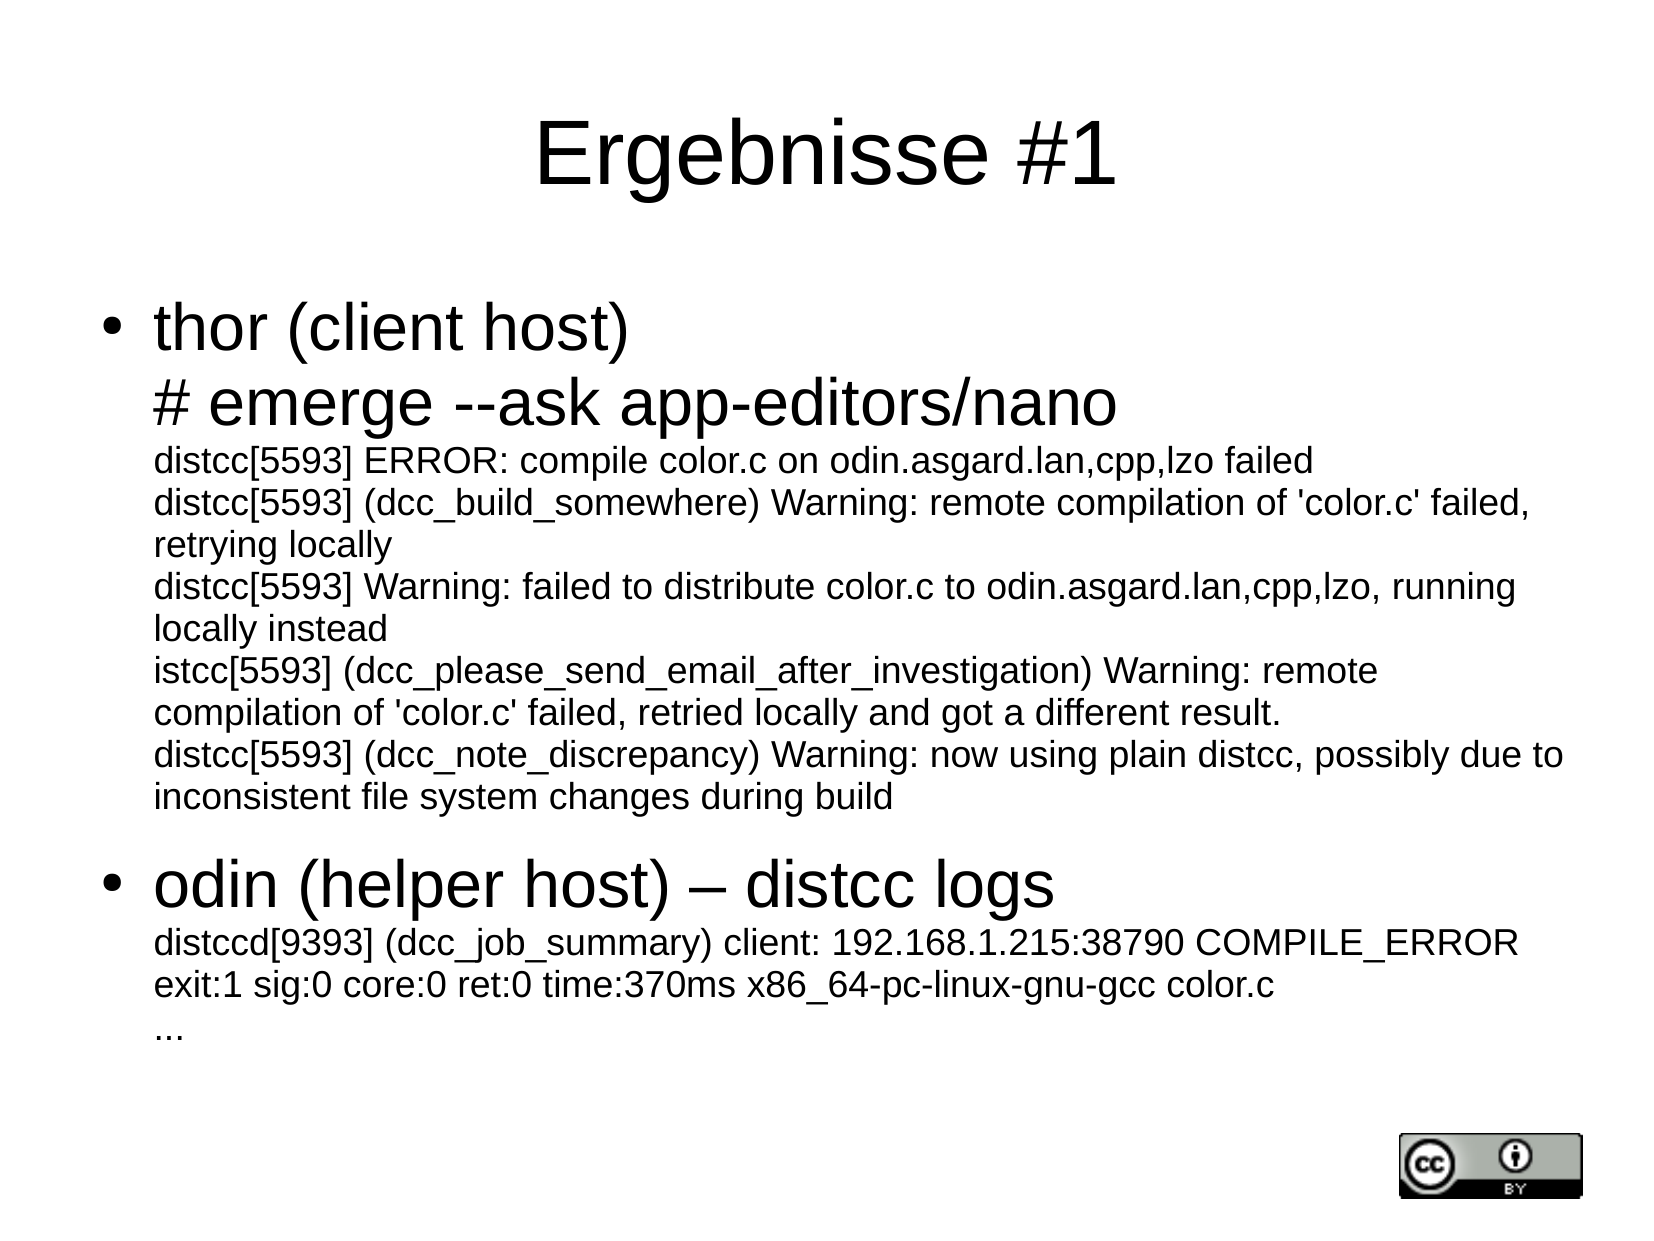

# Ergebnisse #1
thor (client host)
# emerge --ask app-editors/nano
distcc[5593] ERROR: compile color.c on odin.asgard.lan,cpp,lzo failed
distcc[5593] (dcc_build_somewhere) Warning: remote compilation of 'color.c' failed, retrying locally
distcc[5593] Warning: failed to distribute color.c to odin.asgard.lan,cpp,lzo, running locally instead
istcc[5593] (dcc_please_send_email_after_investigation) Warning: remote compilation of 'color.c' failed, retried locally and got a different result.
distcc[5593] (dcc_note_discrepancy) Warning: now using plain distcc, possibly due to inconsistent file system changes during build
odin (helper host) – distcc logs
distccd[9393] (dcc_job_summary) client: 192.168.1.215:38790 COMPILE_ERROR exit:1 sig:0 core:0 ret:0 time:370ms x86_64-pc-linux-gnu-gcc color.c
...